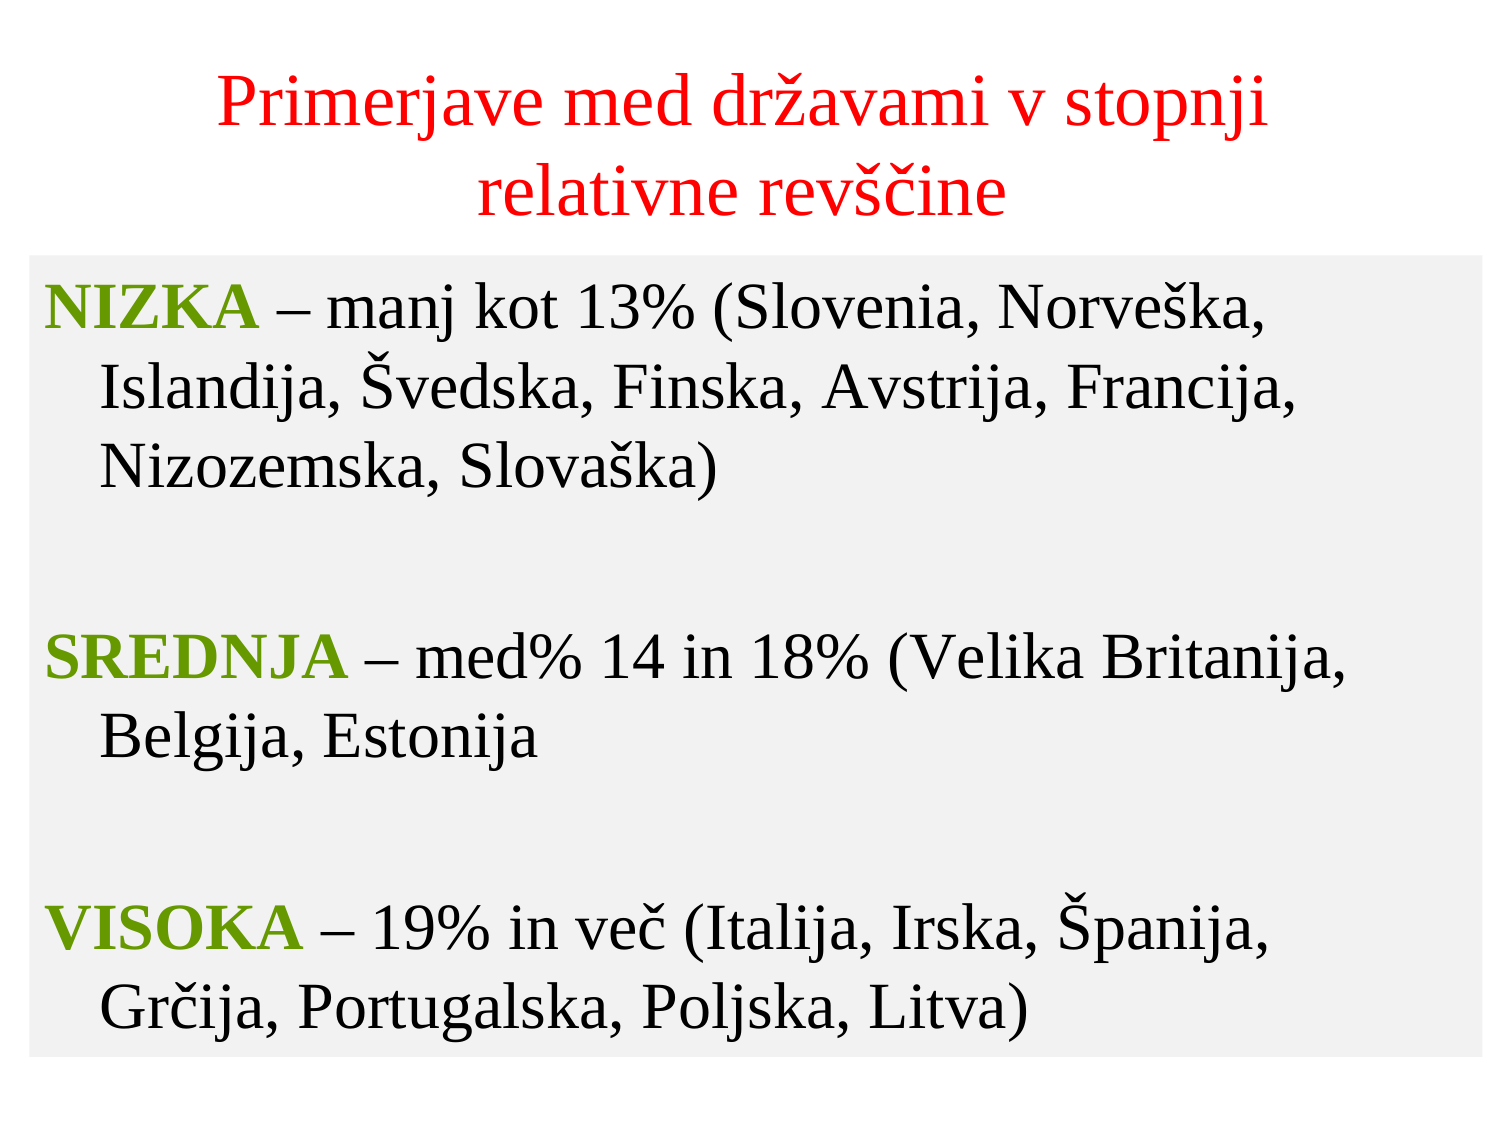

# Primerjave med državami v stopnji relativne revščine
NIZKA – manj kot 13% (Slovenia, Norveška, Islandija, Švedska, Finska, Avstrija, Francija, Nizozemska, Slovaška)
SREDNJA – med% 14 in 18% (Velika Britanija, Belgija, Estonija
VISOKA – 19% in več (Italija, Irska, Španija, Grčija, Portugalska, Poljska, Litva)